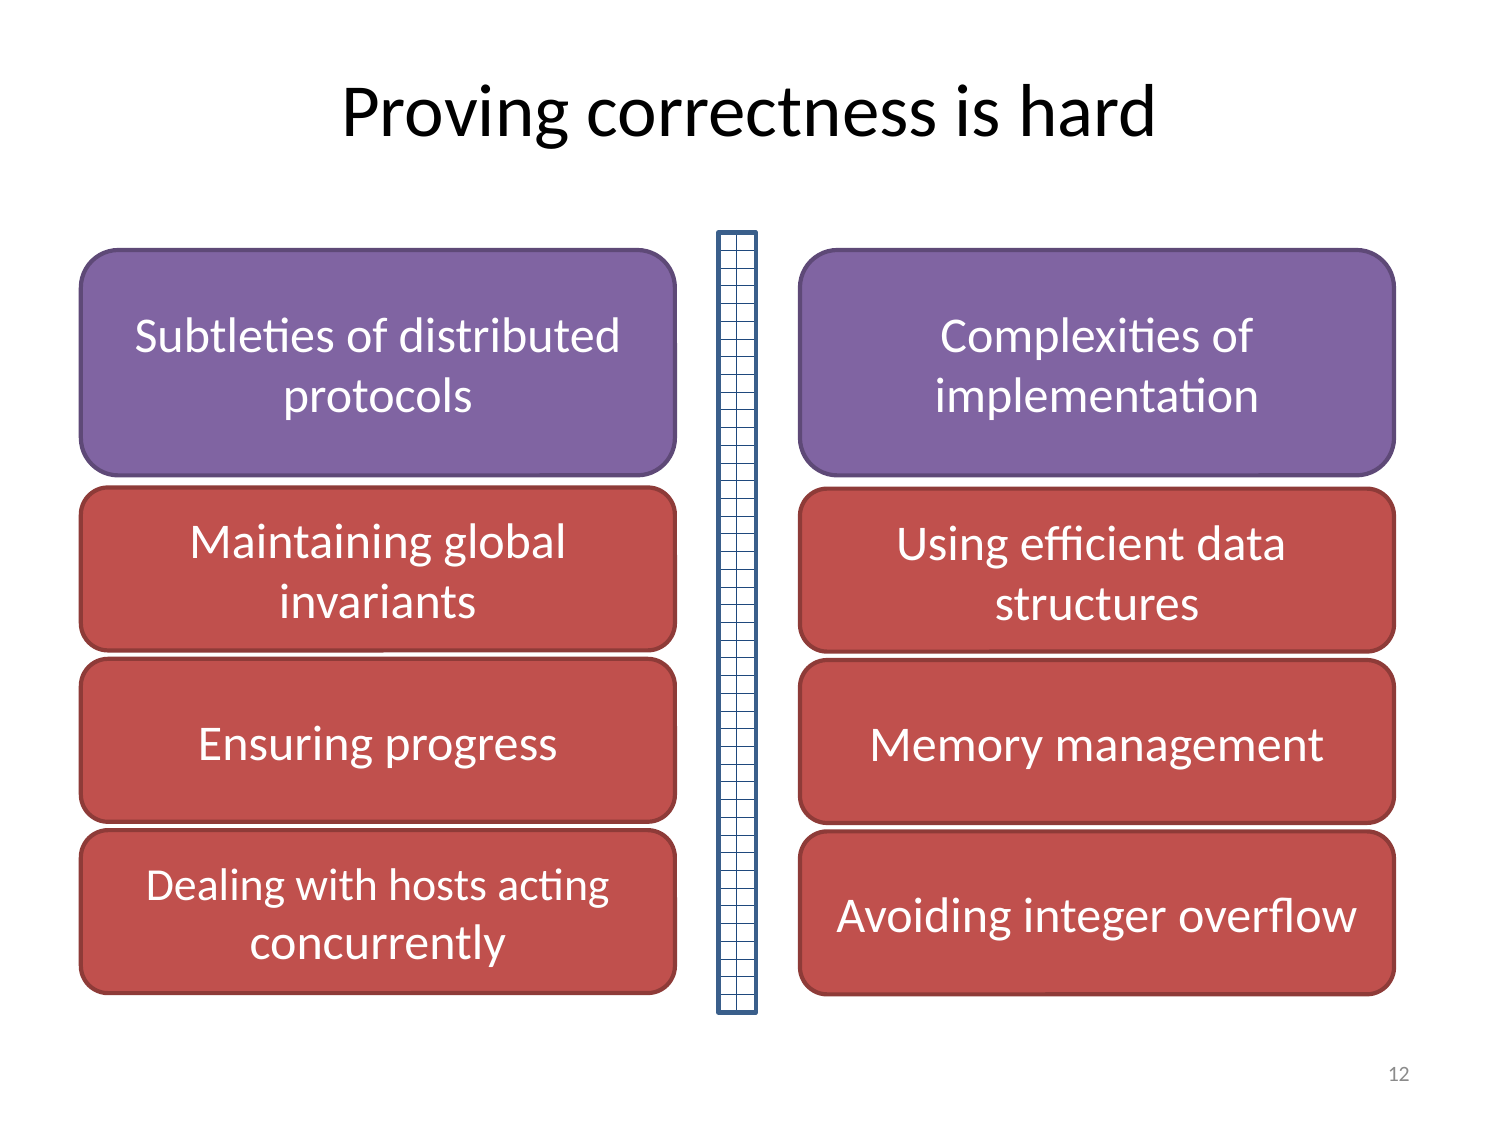

# Proving correctness is hard
Subtleties of distributed protocols
Complexities of implementation
Maintaining global invariants
Using efficient data structures
Ensuring progress
Memory management
Dealing with hosts acting concurrently
Avoiding integer overflow